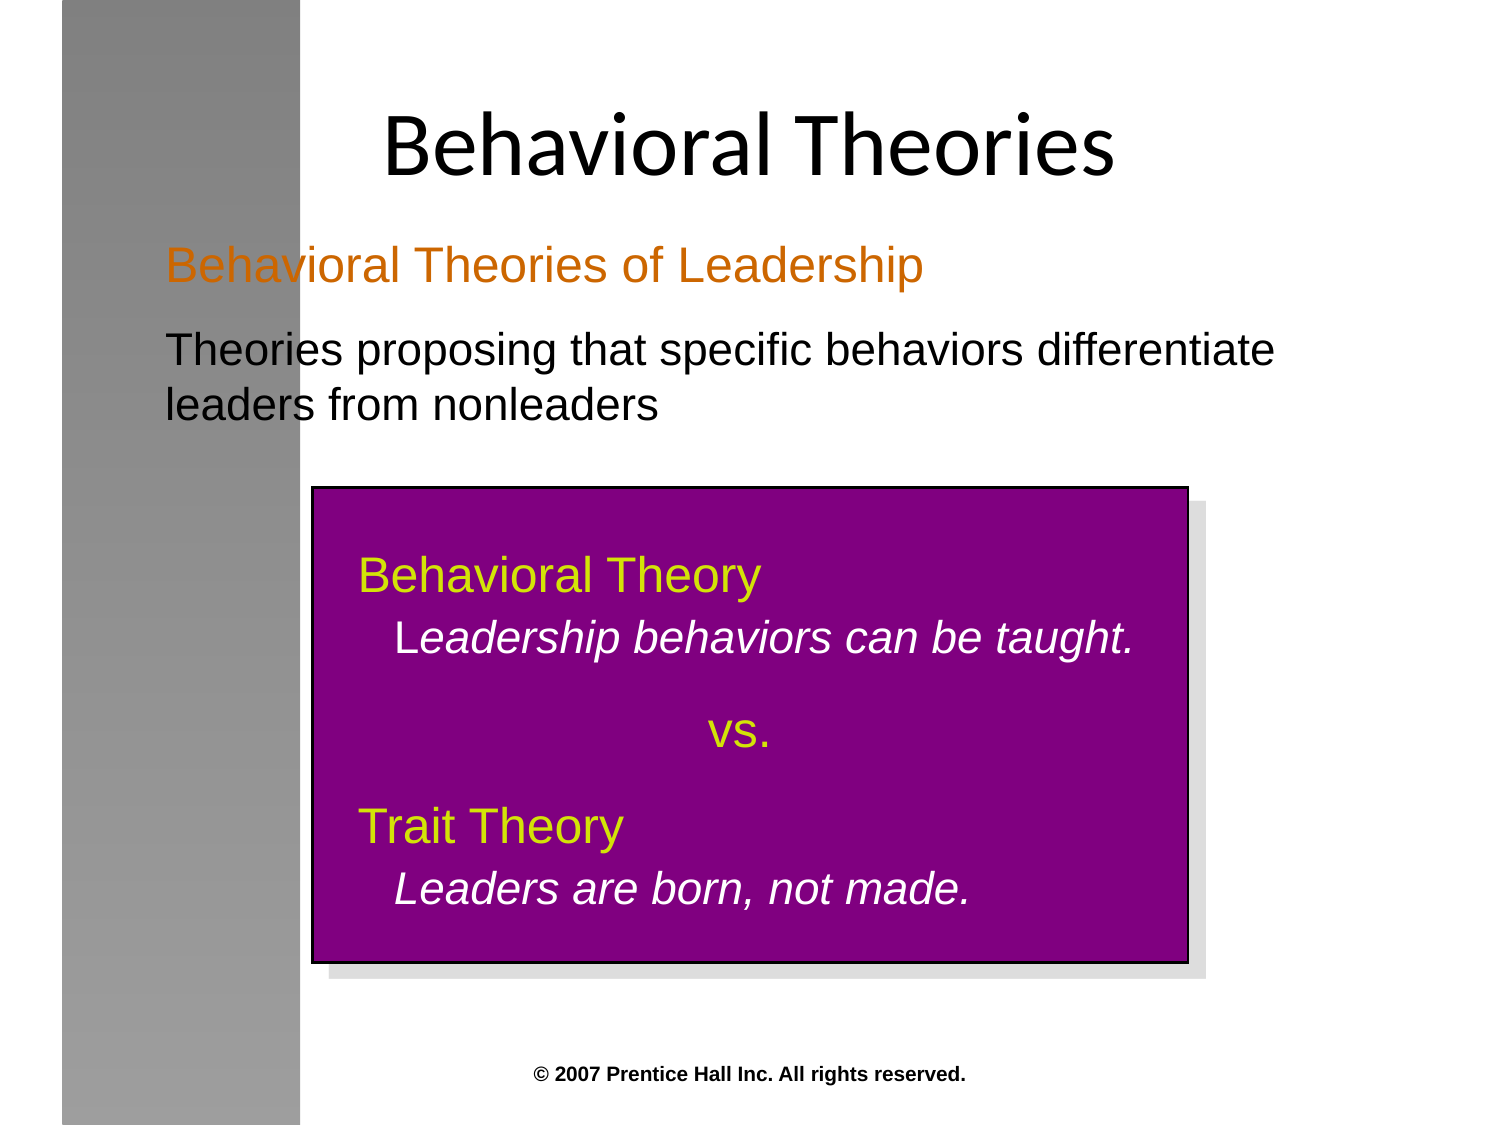

# Behavioral Theories
Behavioral Theories of Leadership
Theories proposing that specific behaviors differentiate leaders from nonleaders
Behavioral Theory
Leadership behaviors can be taught.
vs.
Trait Theory
Leaders are born, not made.
© 2007 Prentice Hall Inc. All rights reserved.